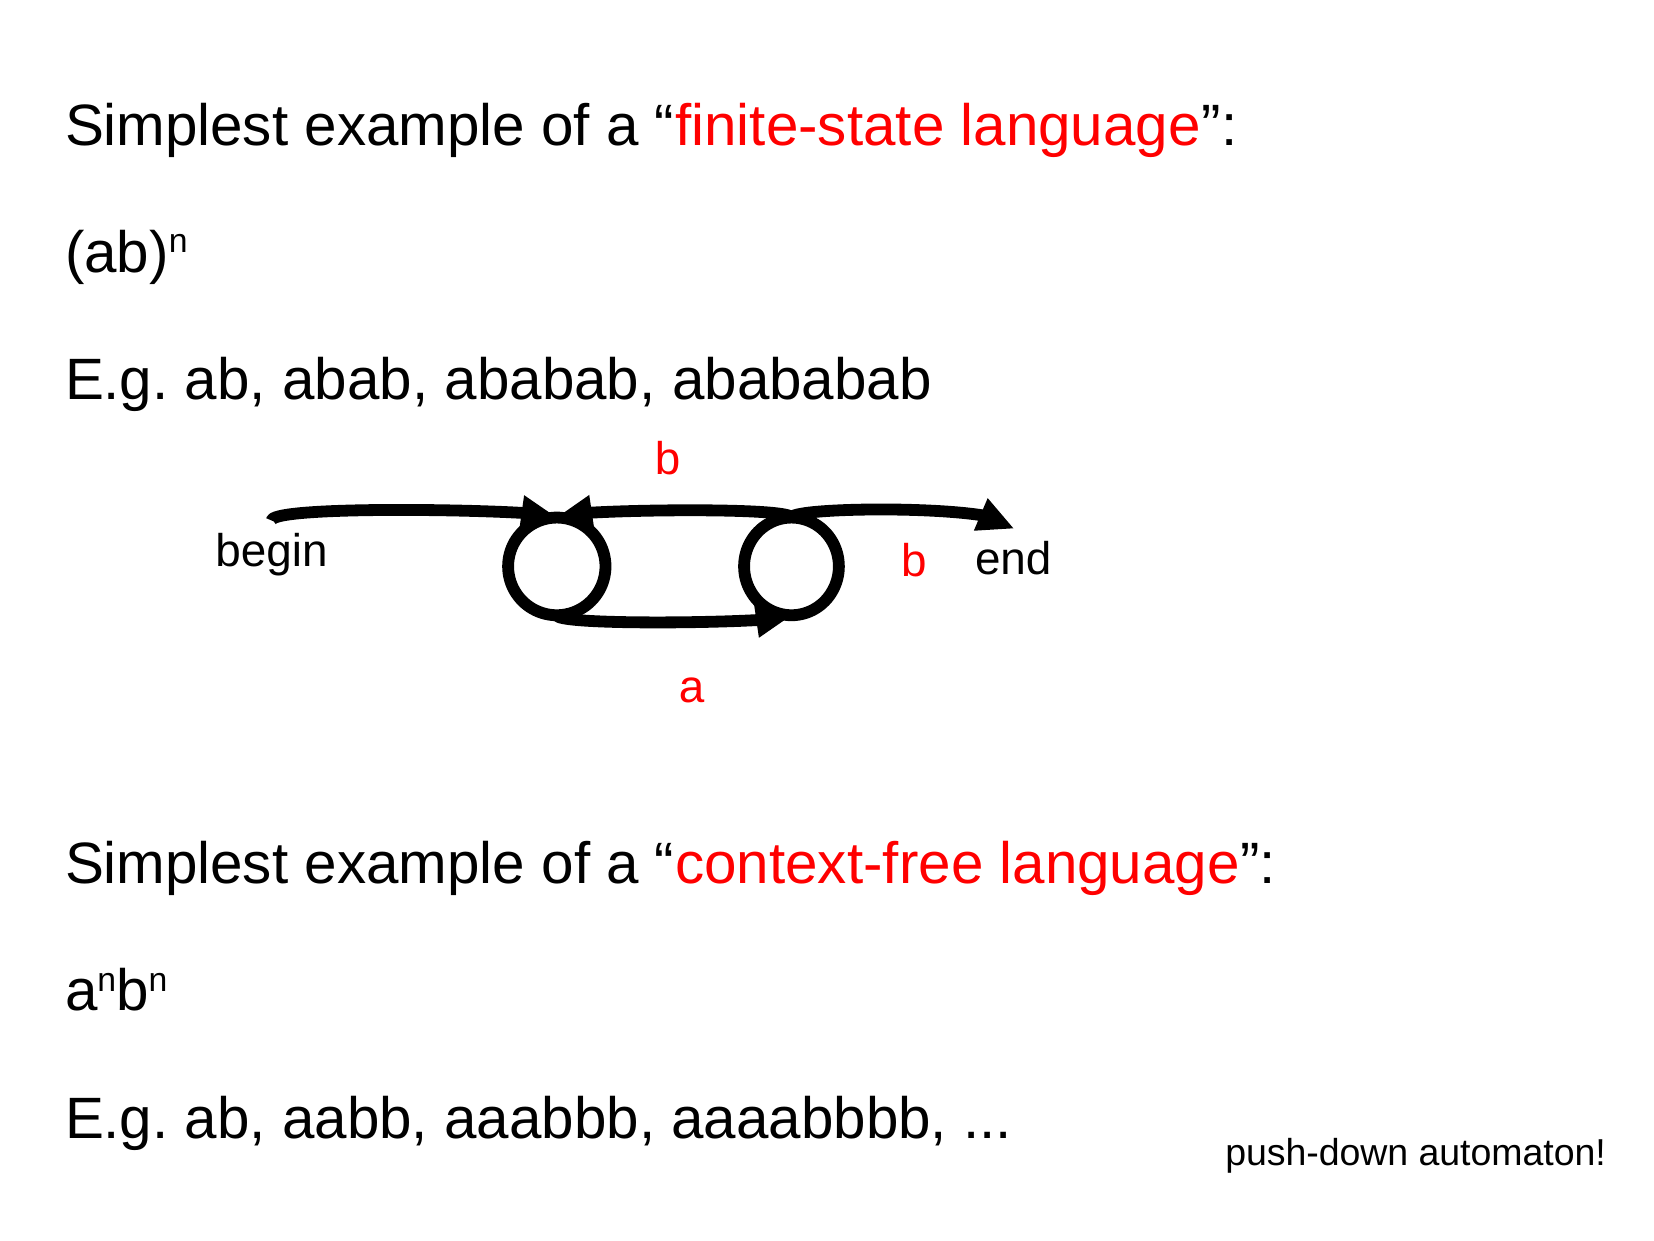

Simplest example of a “finite-state language”:
(ab)n
E.g. ab, abab, ababab, ababababababab, ...
b
begin
end
b
a
Simplest example of a “context-free language”:
anbn
E.g. ab, aabb, aaabbb, aaaabbbb, ...
push-down automaton!